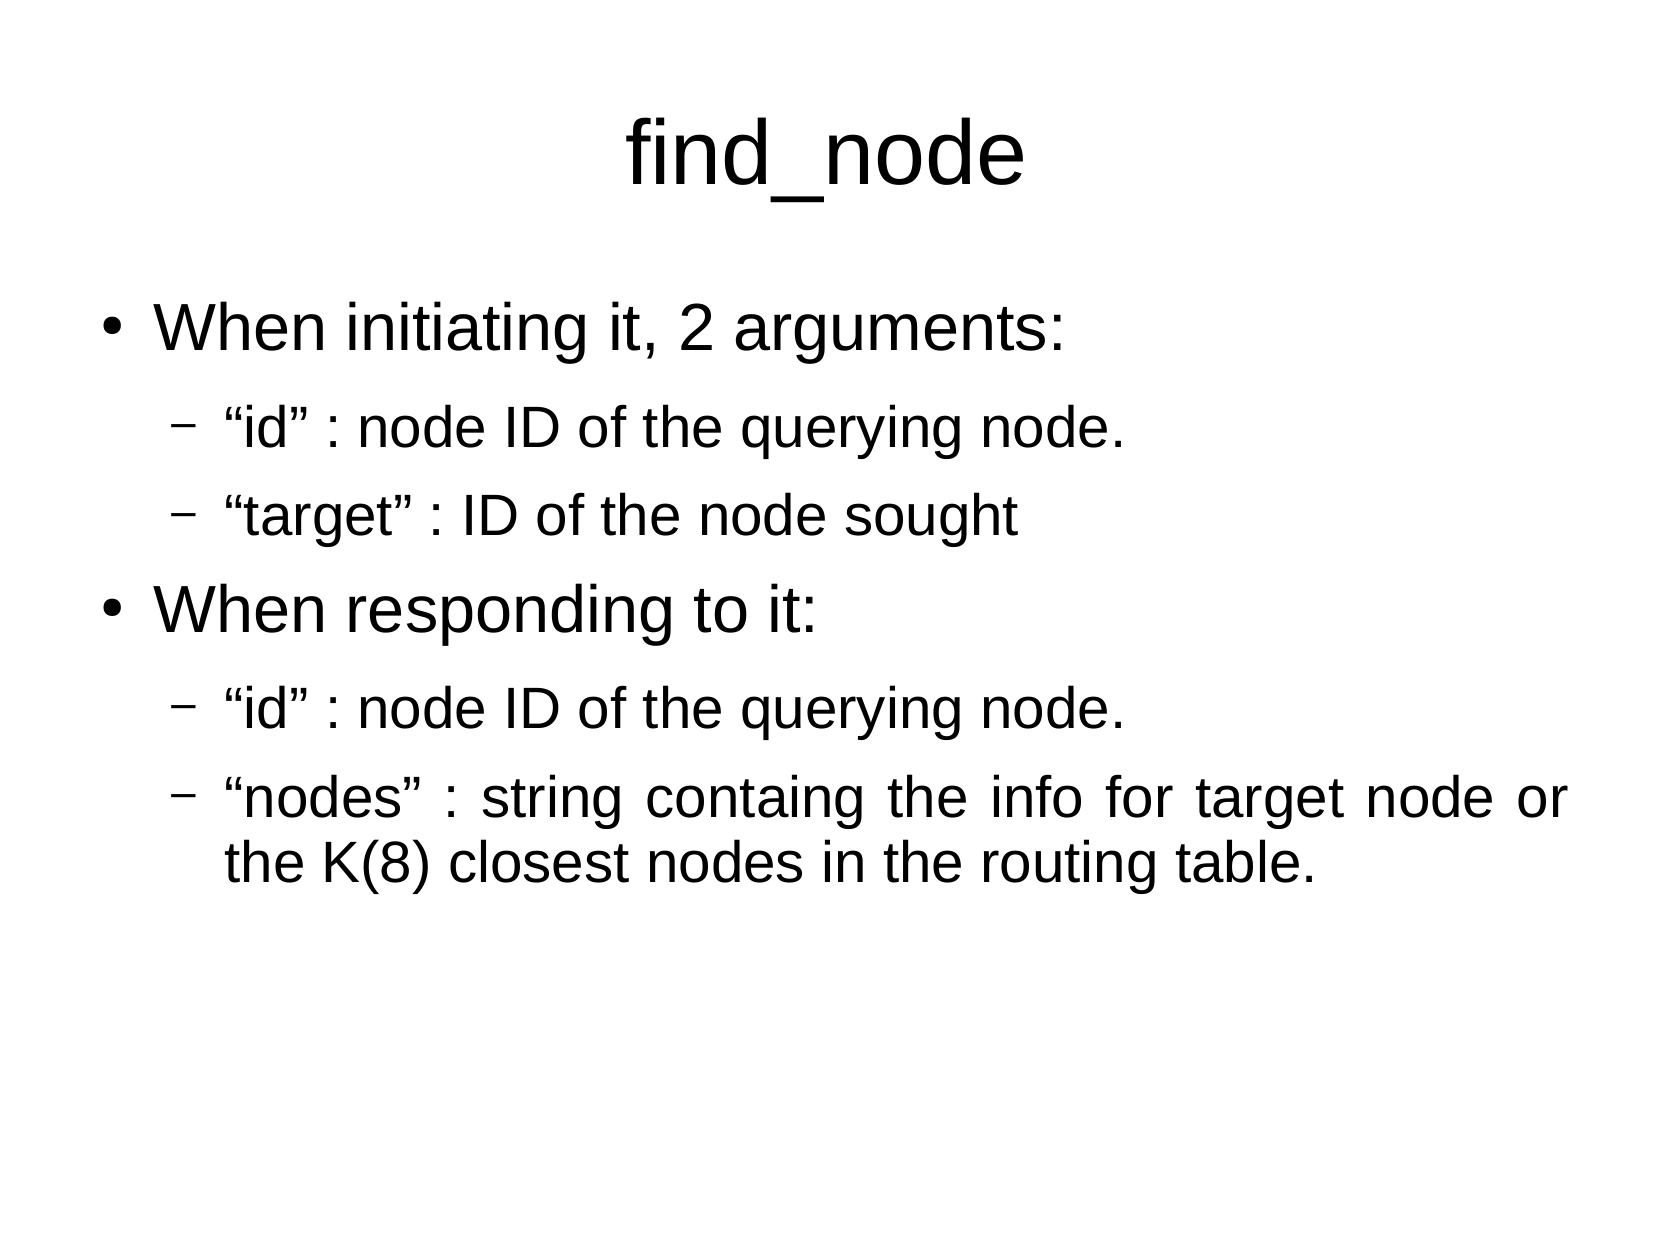

# find_node
When initiating it, 2 arguments:
“id” : node ID of the querying node.
“target” : ID of the node sought
When responding to it:
“id” : node ID of the querying node.
“nodes” : string containg the info for target node or the K(8) closest nodes in the routing table.